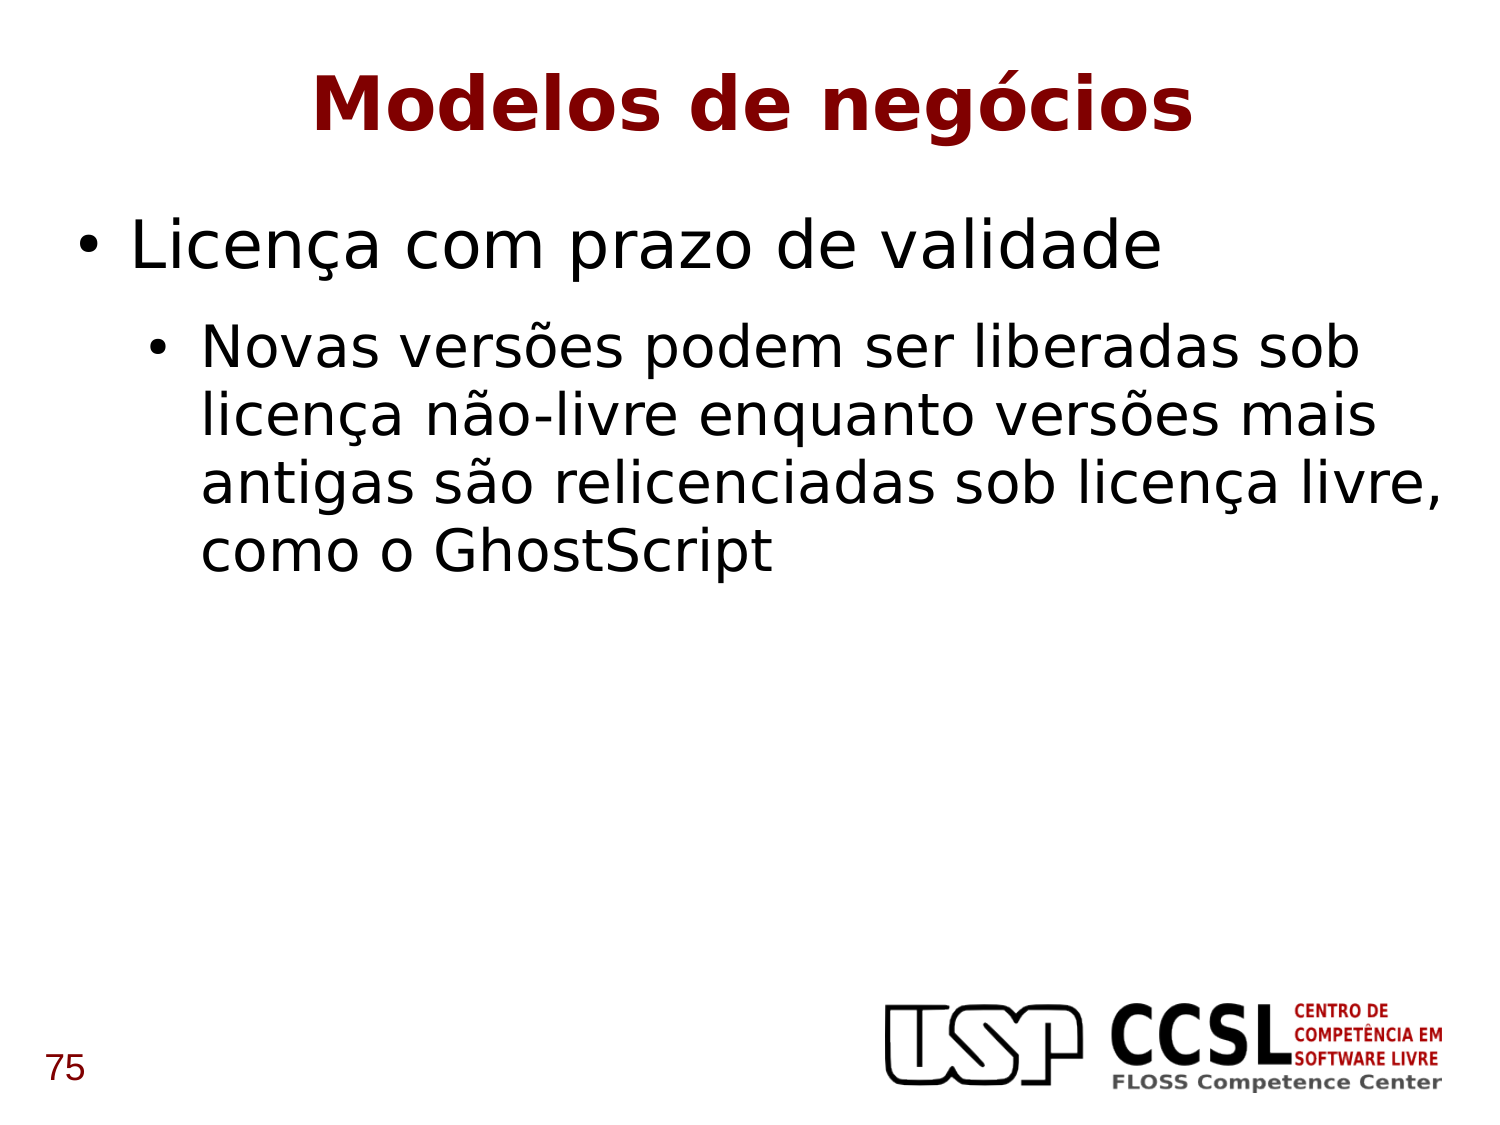

# Modelos de negócios
Licença com prazo de validade
Novas versões podem ser liberadas sob licença não-livre enquanto versões mais antigas são relicenciadas sob licença livre, como o GhostScript